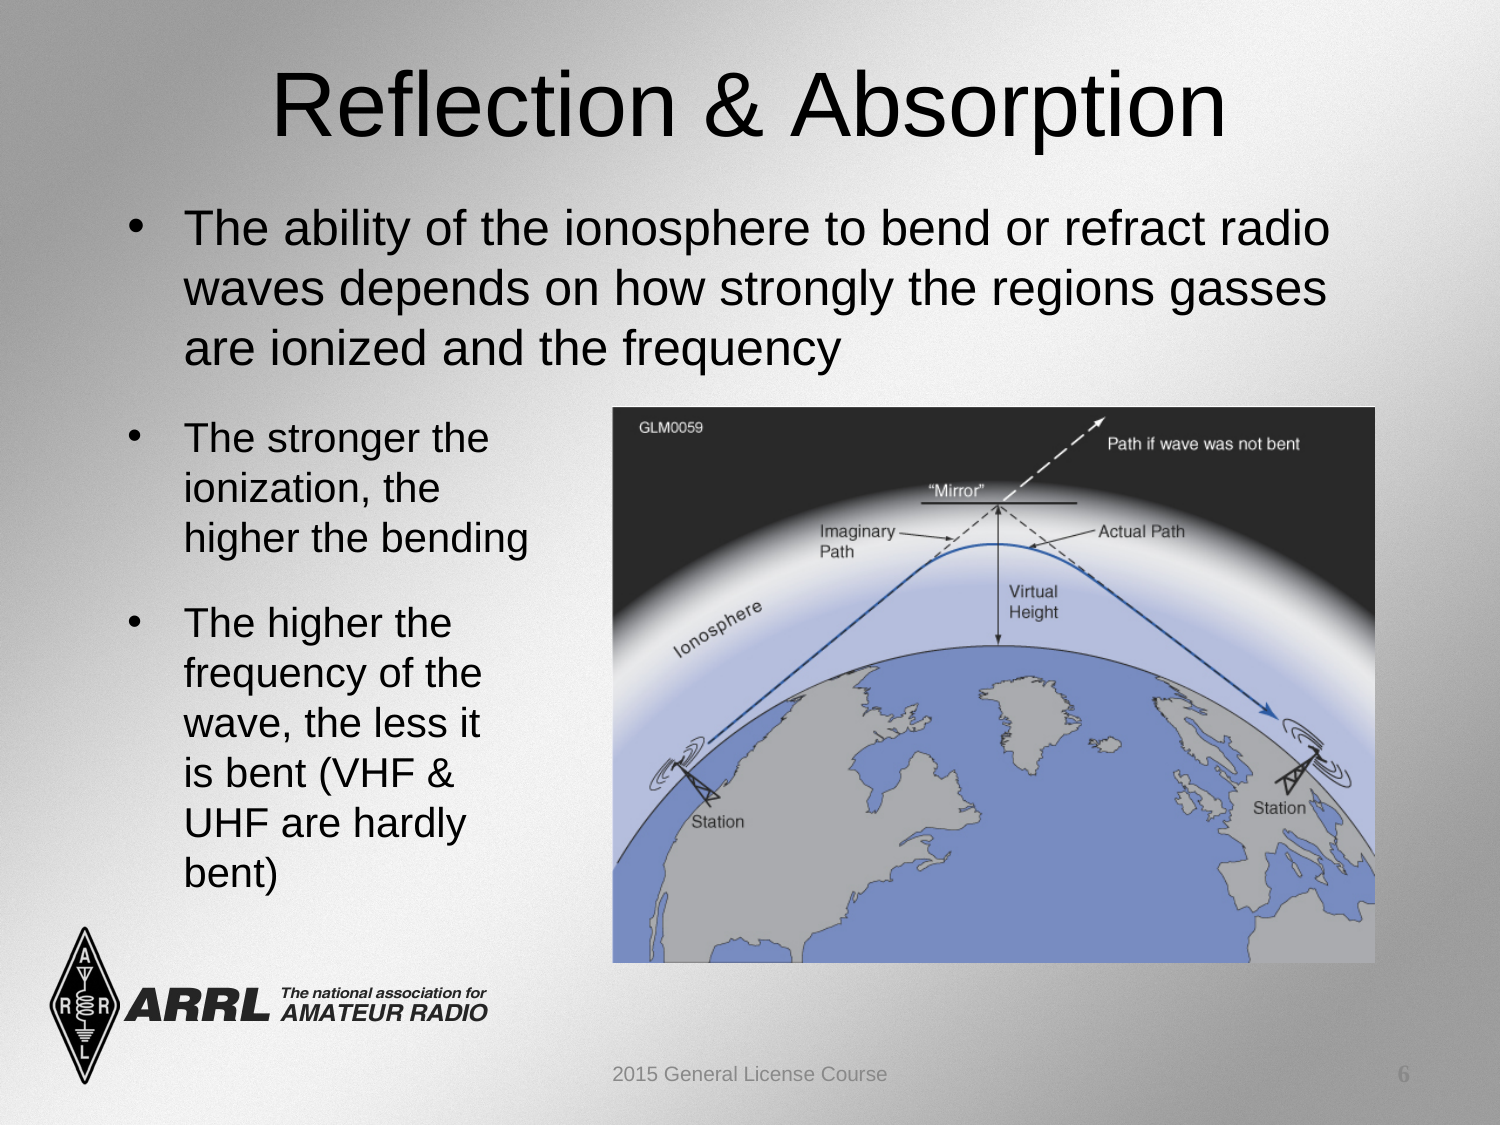

Reflection & Absorption
The ability of the ionosphere to bend or refract radio waves depends on how strongly the regions gasses are ionized and the frequency
The stronger the
ionization, the
higher the bending
The higher the
frequency of the
wave, the less it
is bent (VHF &
UHF are hardly
bent)
2015 General License Course